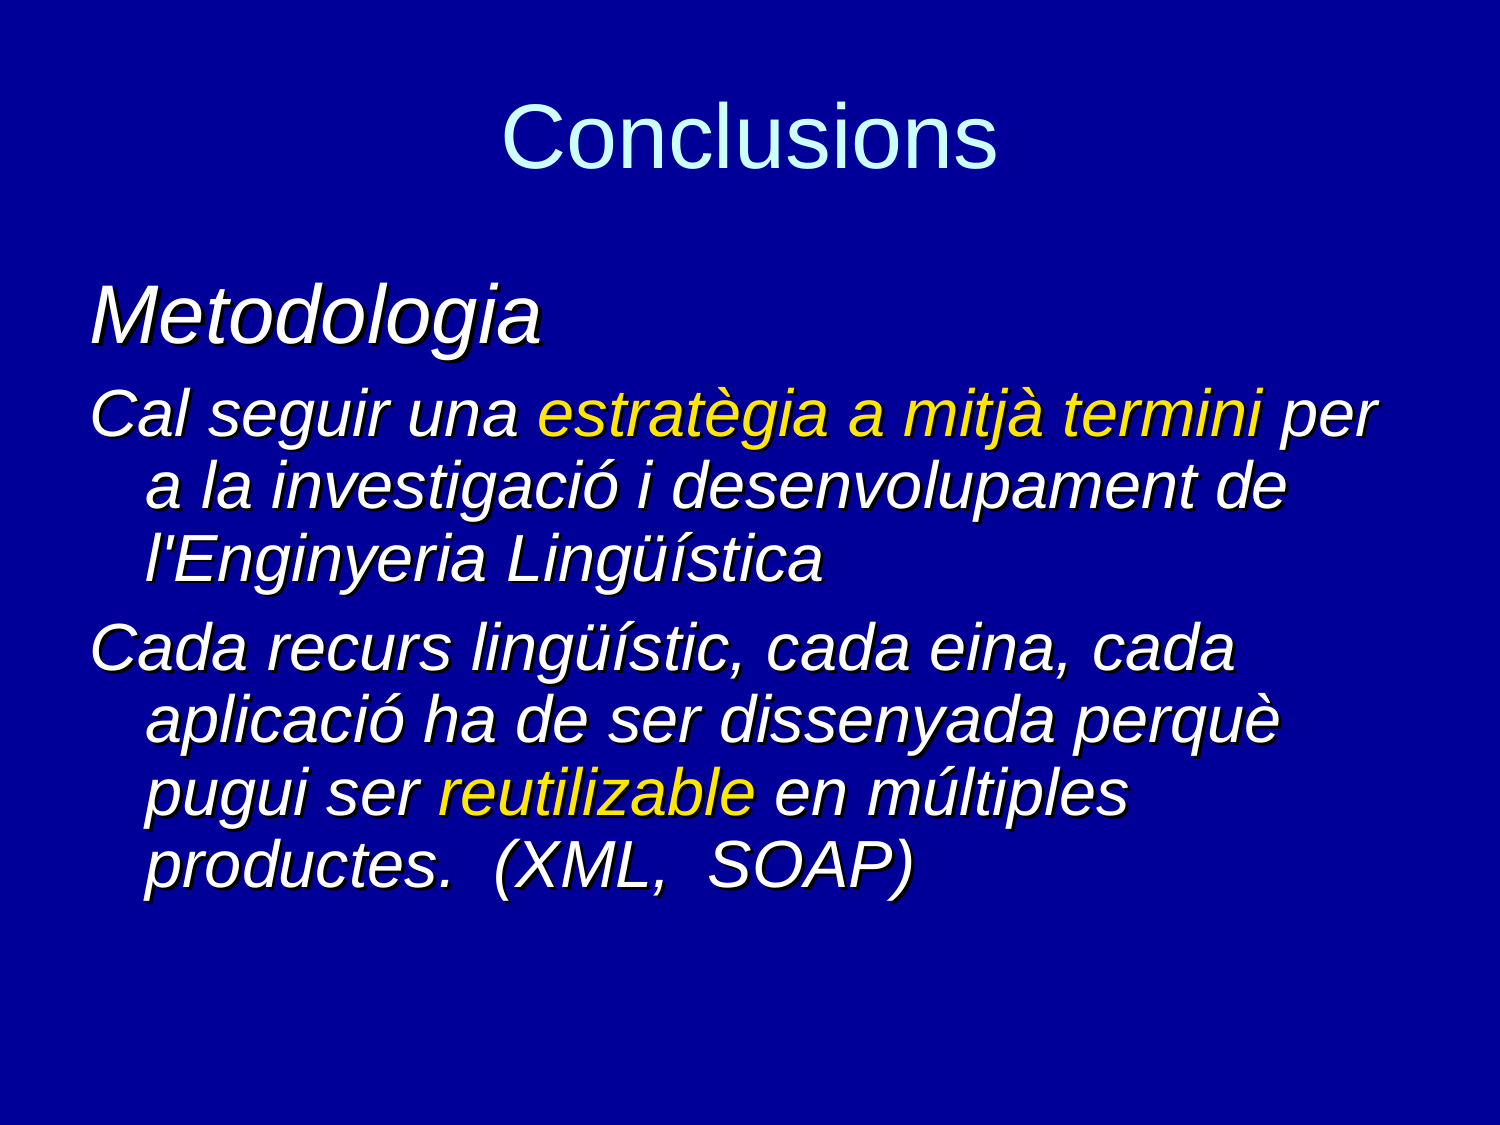

# Conclusions
Metodologia
Cal seguir una estratègia a mitjà termini per a la investigació i desenvolupament de l'Enginyeria Lingüística
Cada recurs lingüístic, cada eina, cada aplicació ha de ser dissenyada perquè pugui ser reutilizable en múltiples productes. (XML, SOAP)